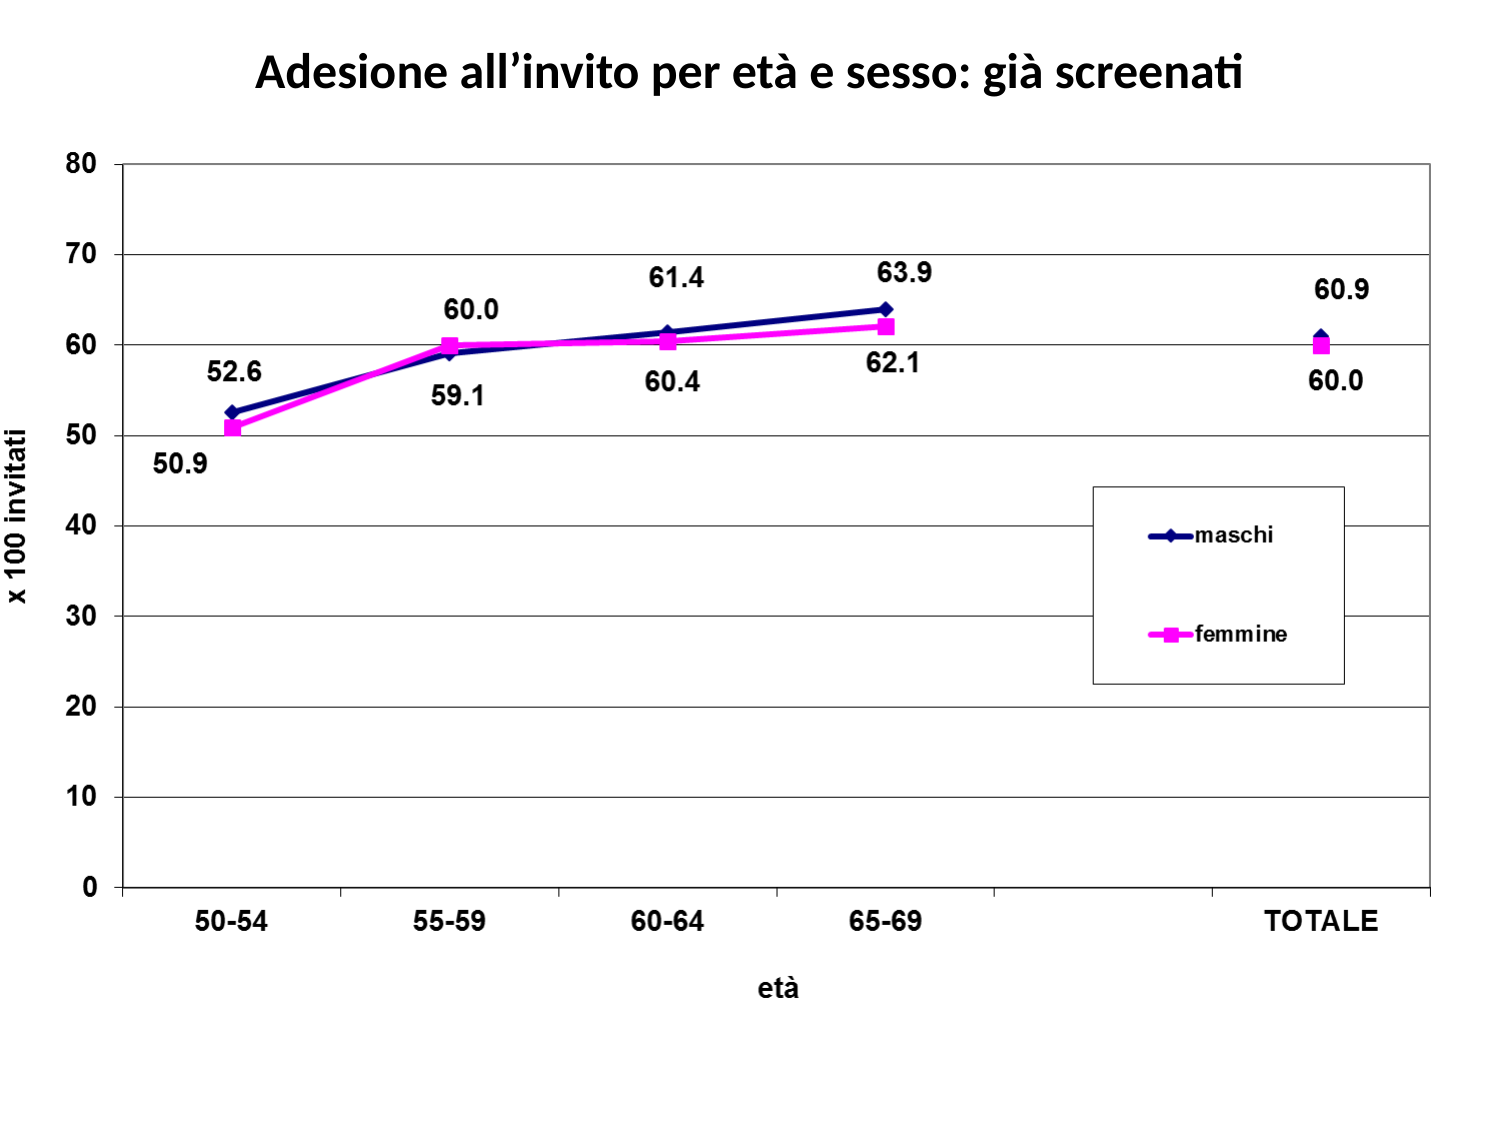

Adesione all’invito per età e sesso: già screenati